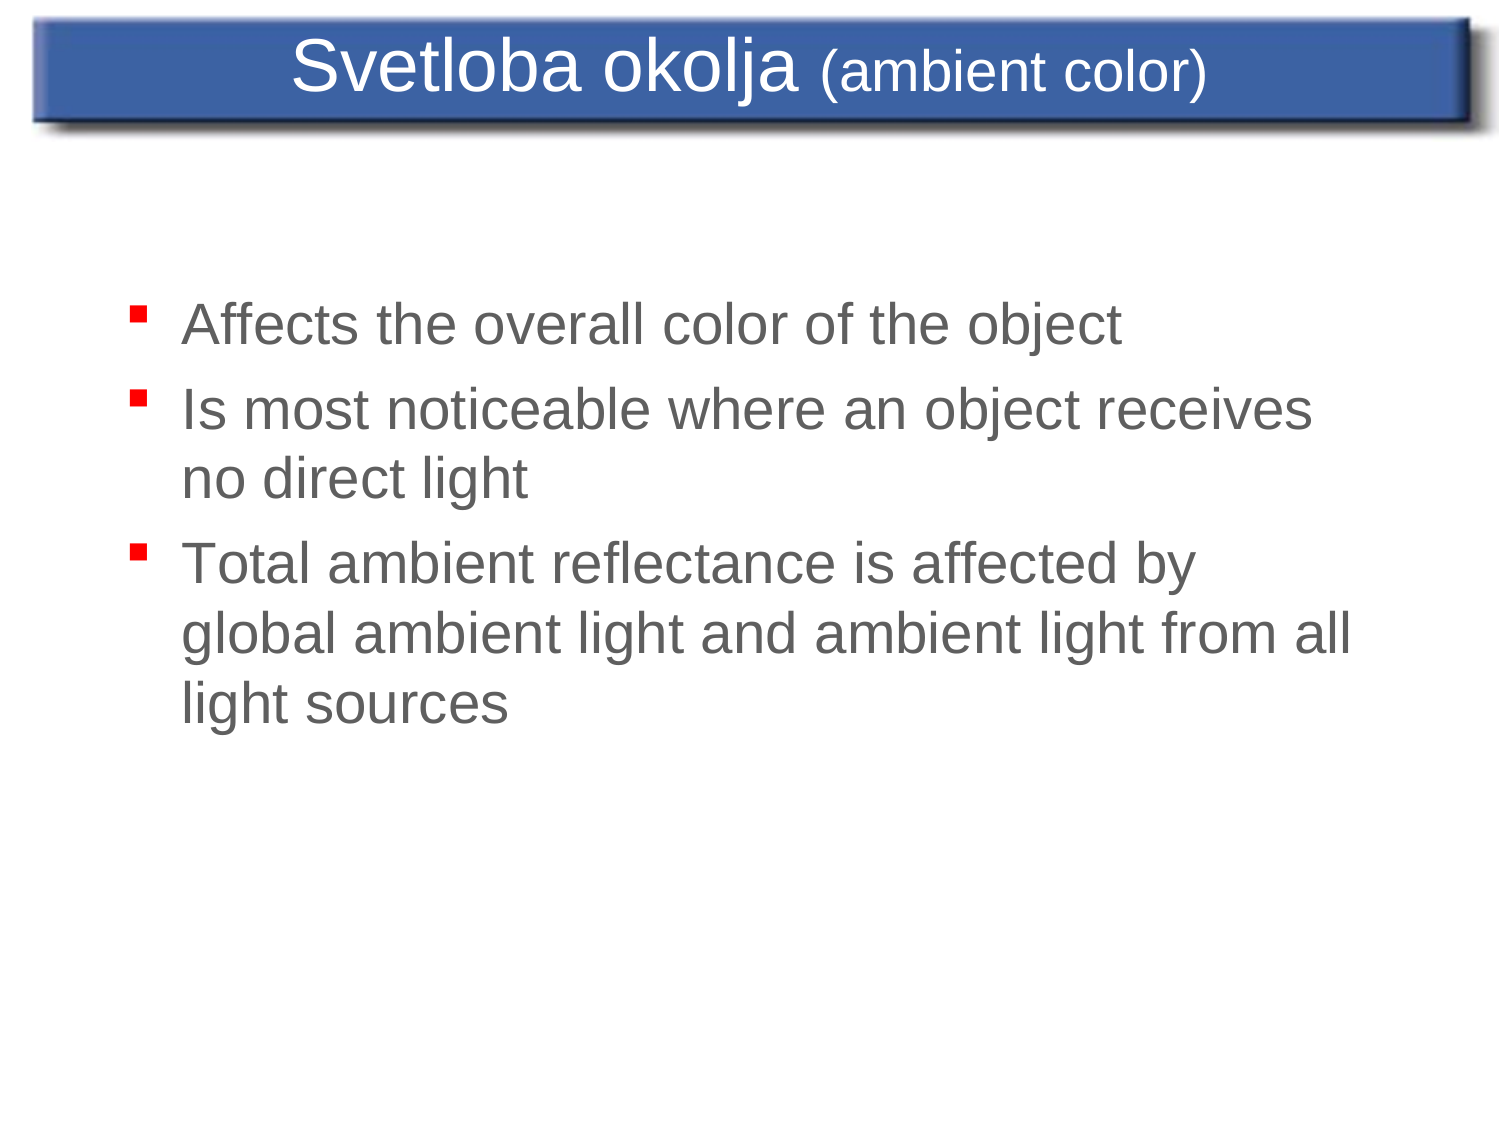

# Svetloba okolja (ambient color)
Affects the overall color of the object
Is most noticeable where an object receives no direct light
Total ambient reflectance is affected by global ambient light and ambient light from all light sources